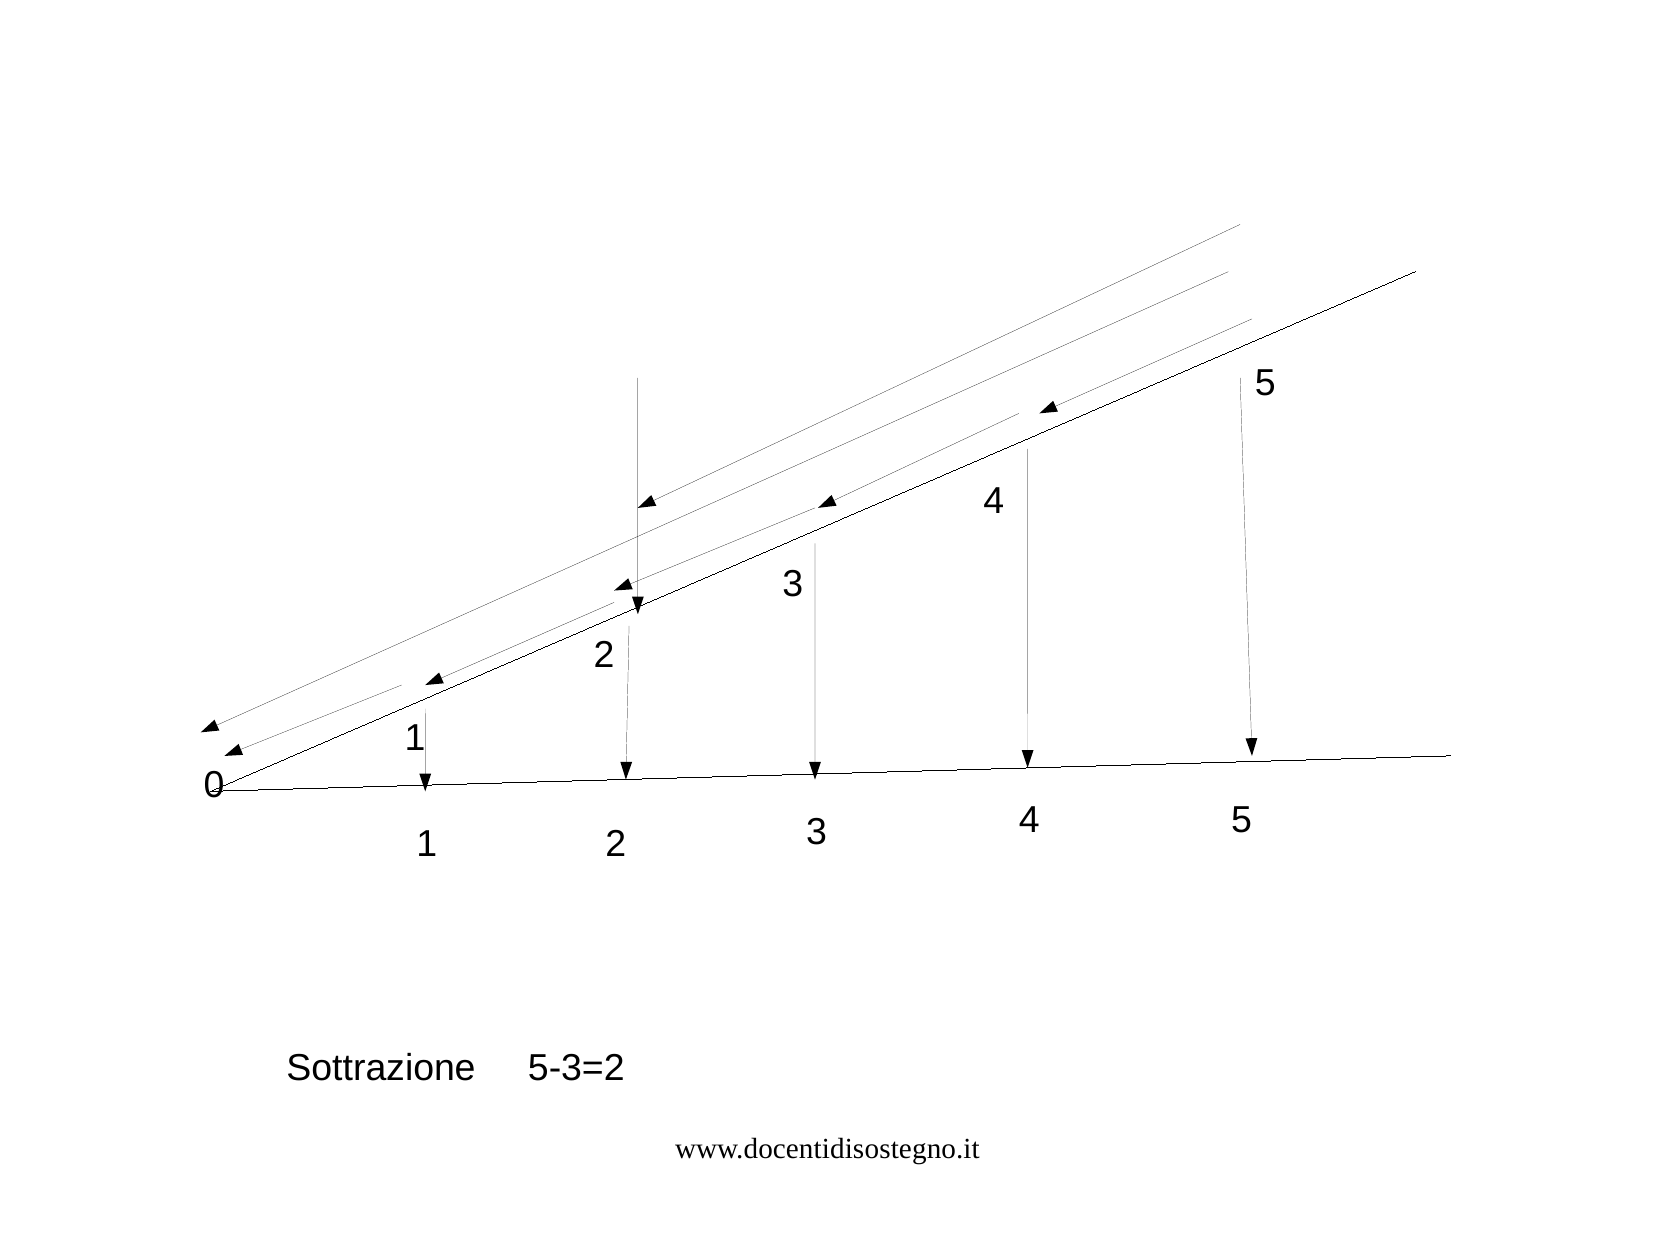

5
4
3
2
1
0
4
5
3
1
2
Sottrazione 5-3=2
www.docentidisostegno.it